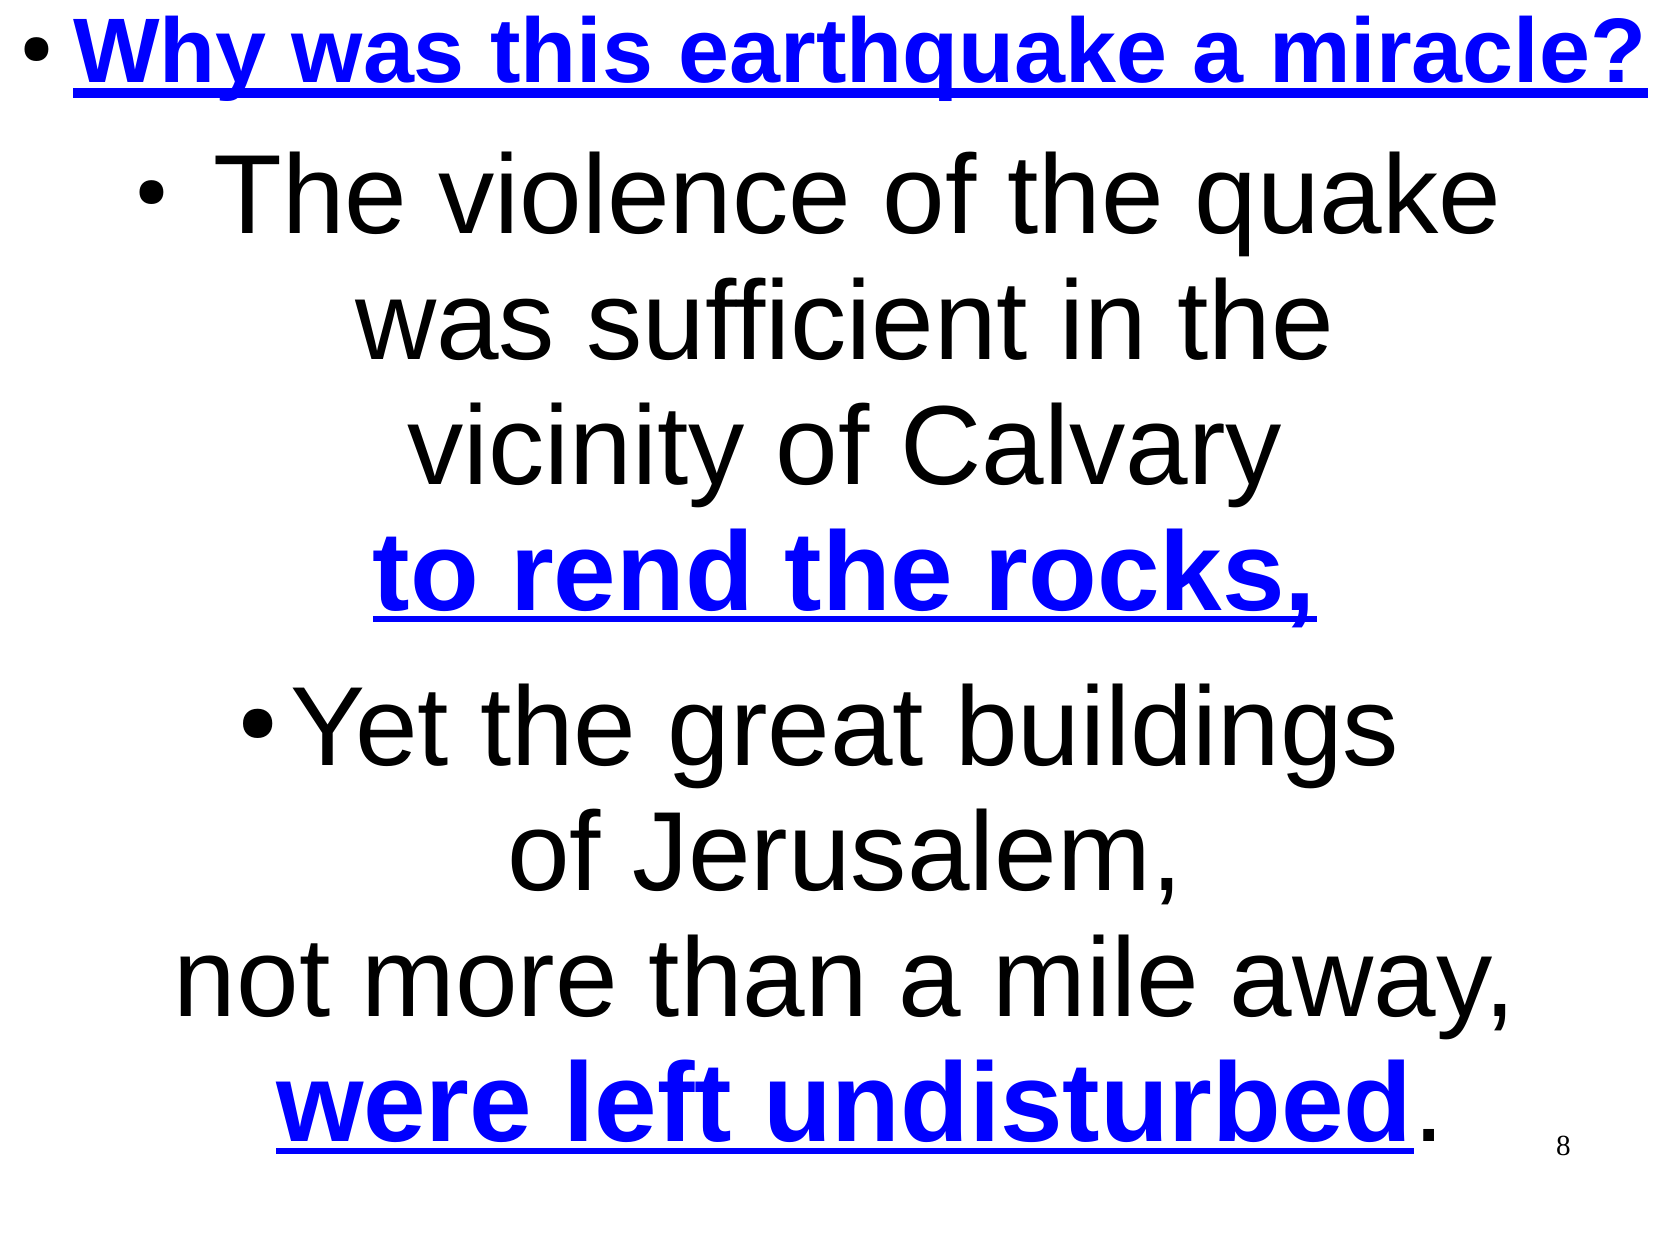

# Why was this earthquake a miracle?
 The violence of the quake
was sufficient in the
vicinity of Calvary
to rend the rocks,
Yet the great buildings
of Jerusalem,
not more than a mile away,
were left undisturbed.
8